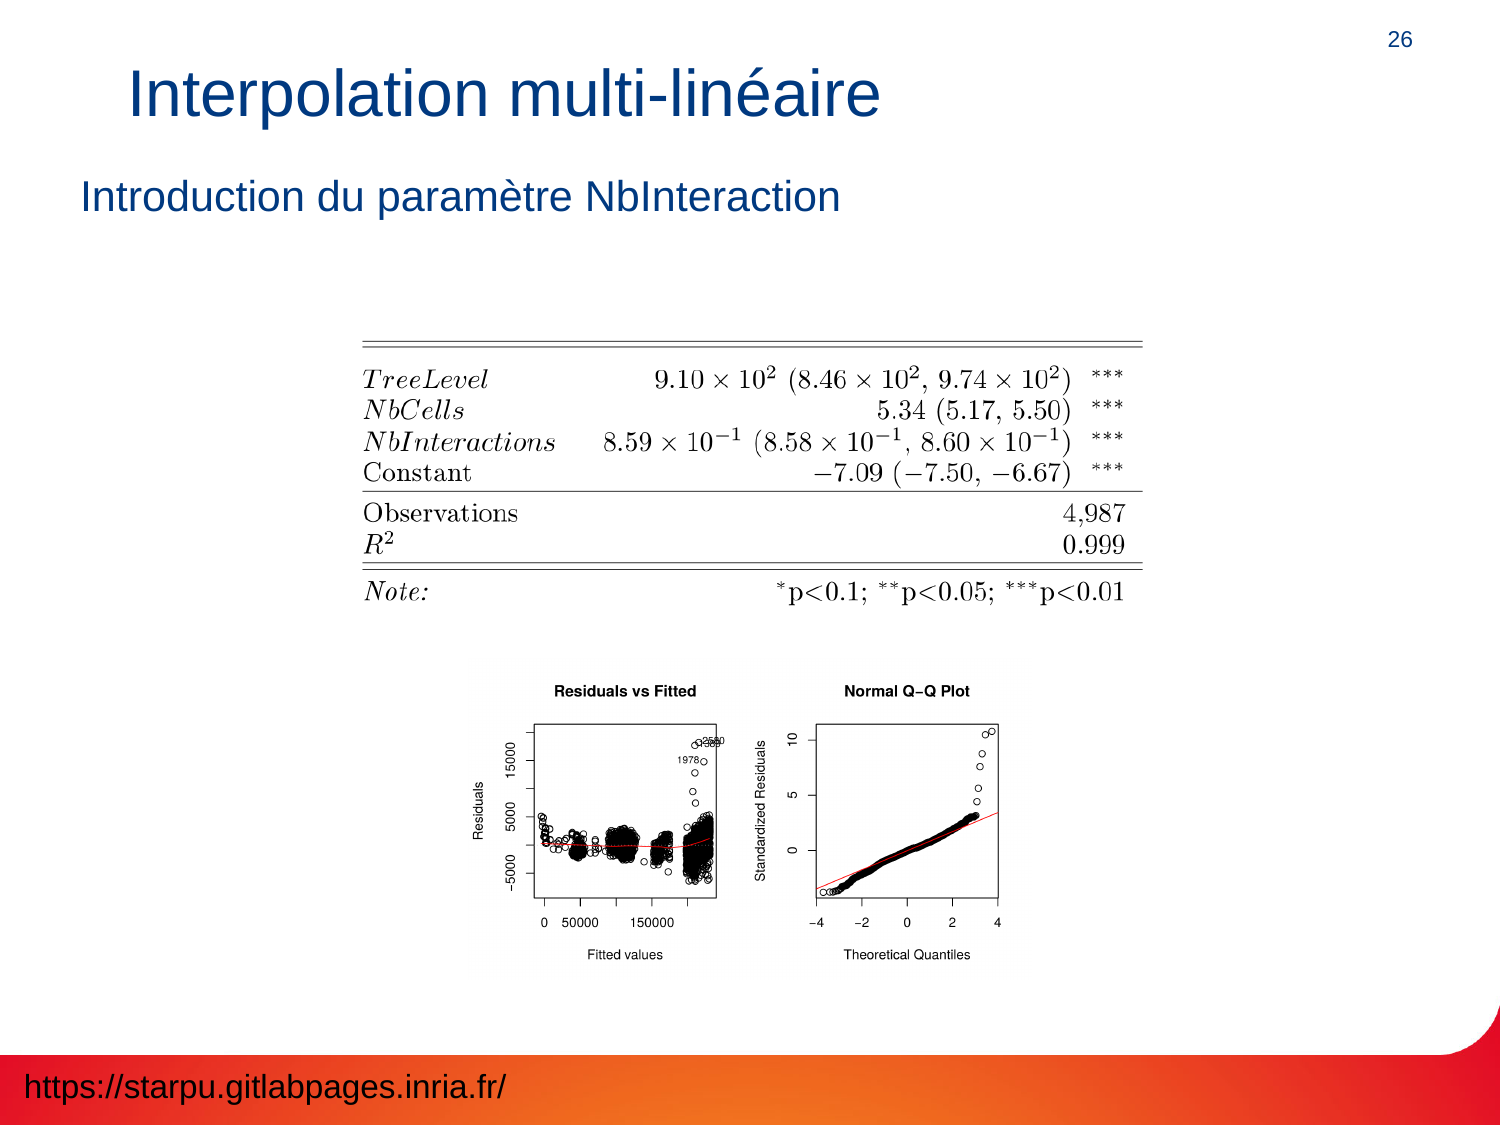

# Interpolation multi-linéaire
Introduction du paramètre NbInteraction